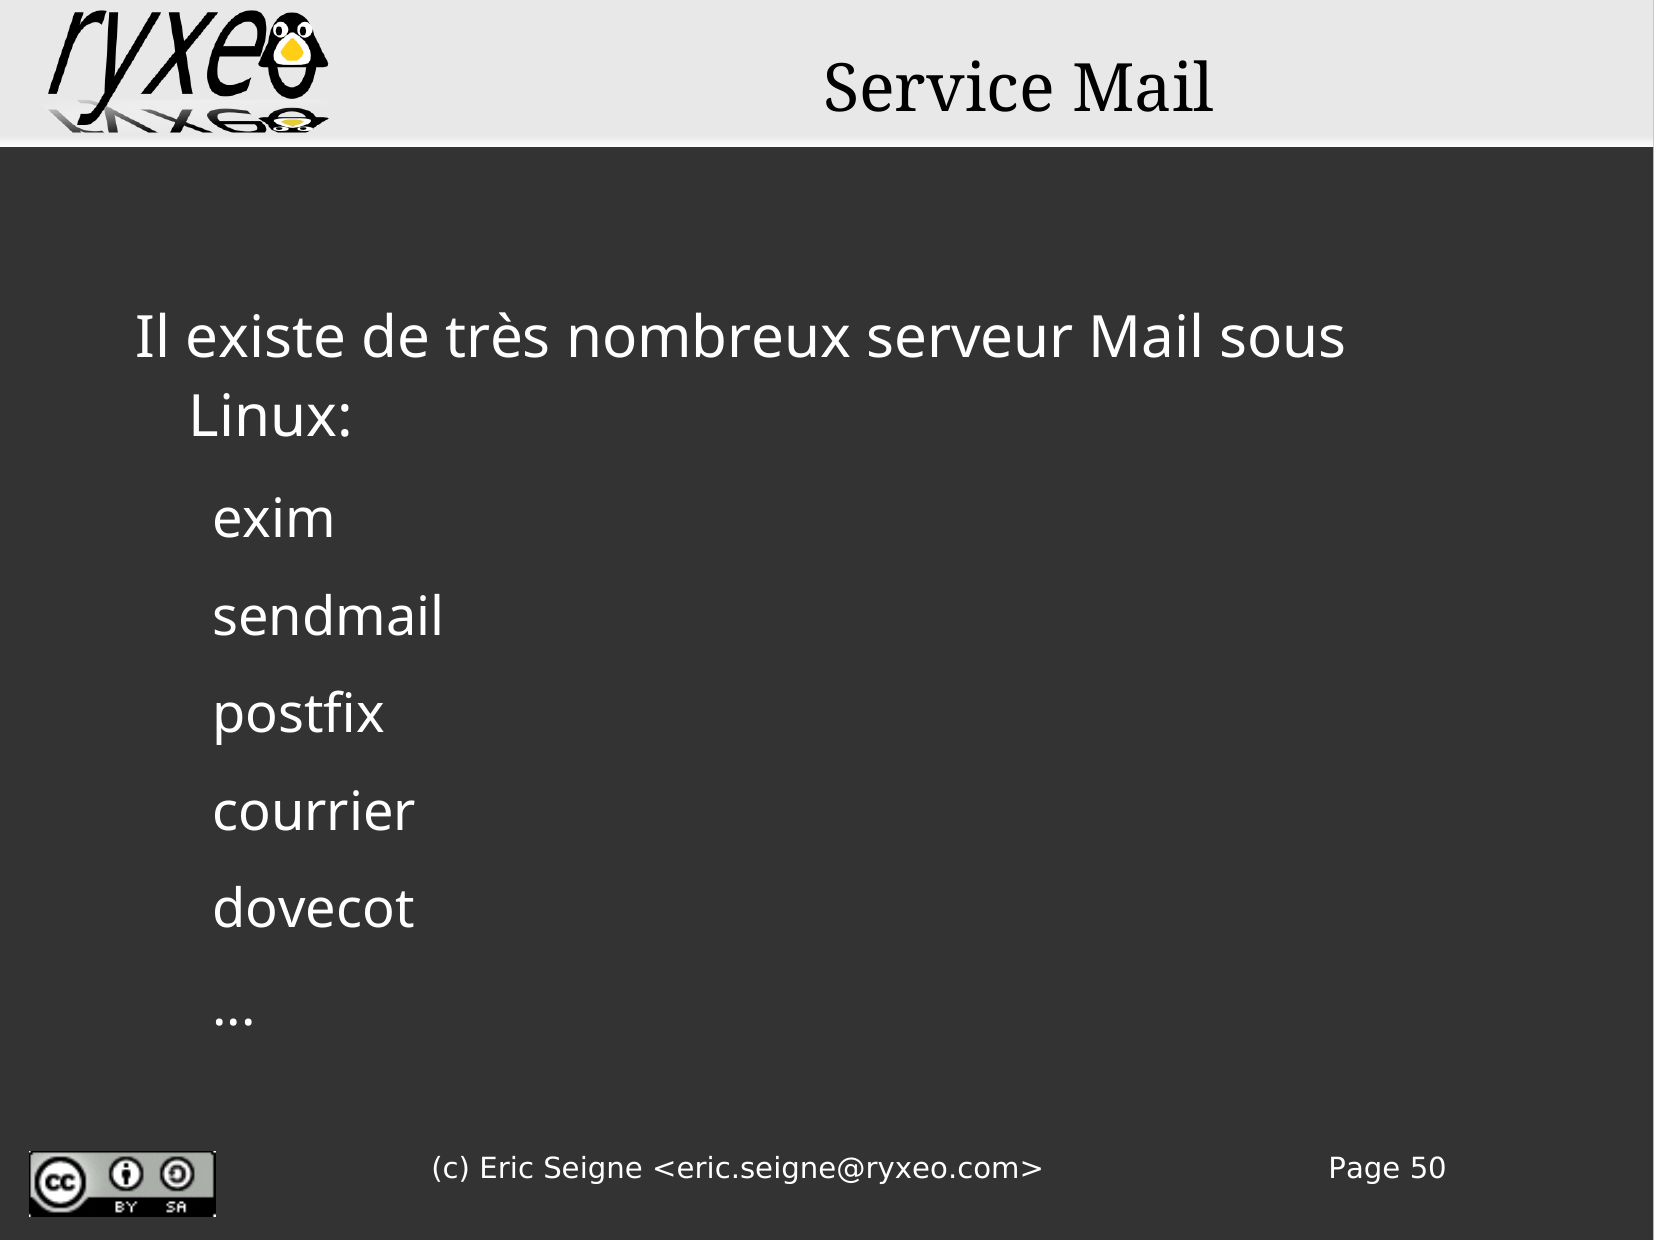

# Service Mail
Il existe de très nombreux serveur Mail sous Linux:
exim
sendmail
postfix
courrier
dovecot
...
Toto le héro
50